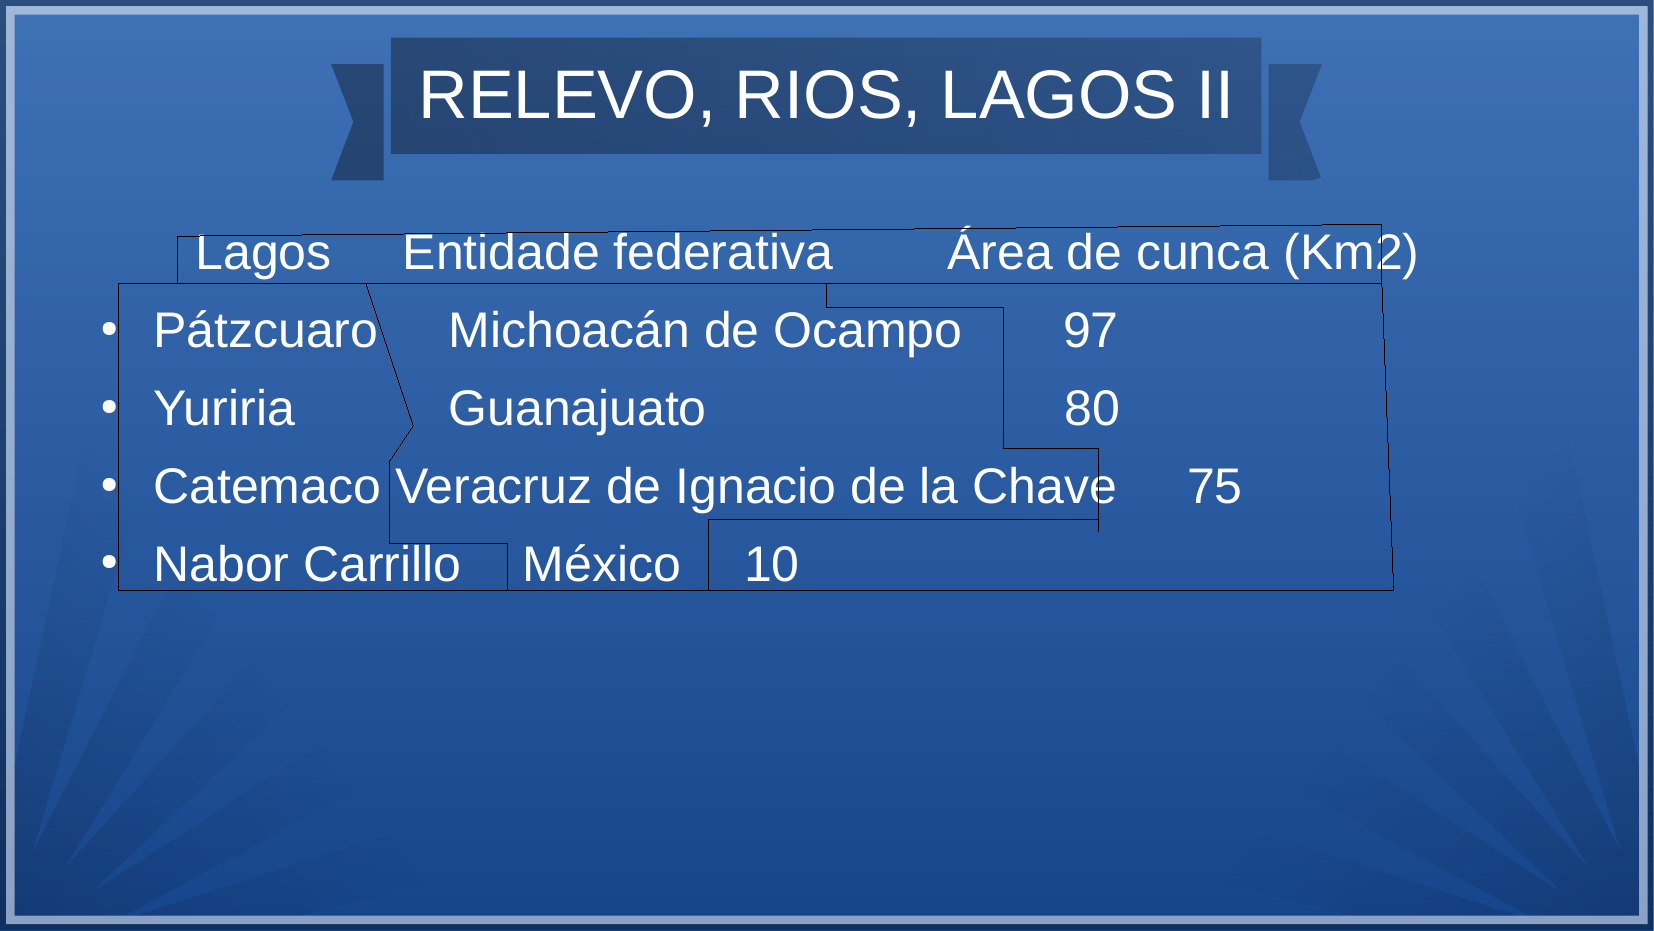

# RELEVO, RIOS, LAGOS II
 Lagos	 Entidade federativa	 Área de cunca (Km2)
Pátzcuaro	Michoacán de Ocampo	 97
Yuriria 	Guanajuato	 80
Catemaco Veracruz de Ignacio de la Chave	75
Nabor Carrillo	México	10